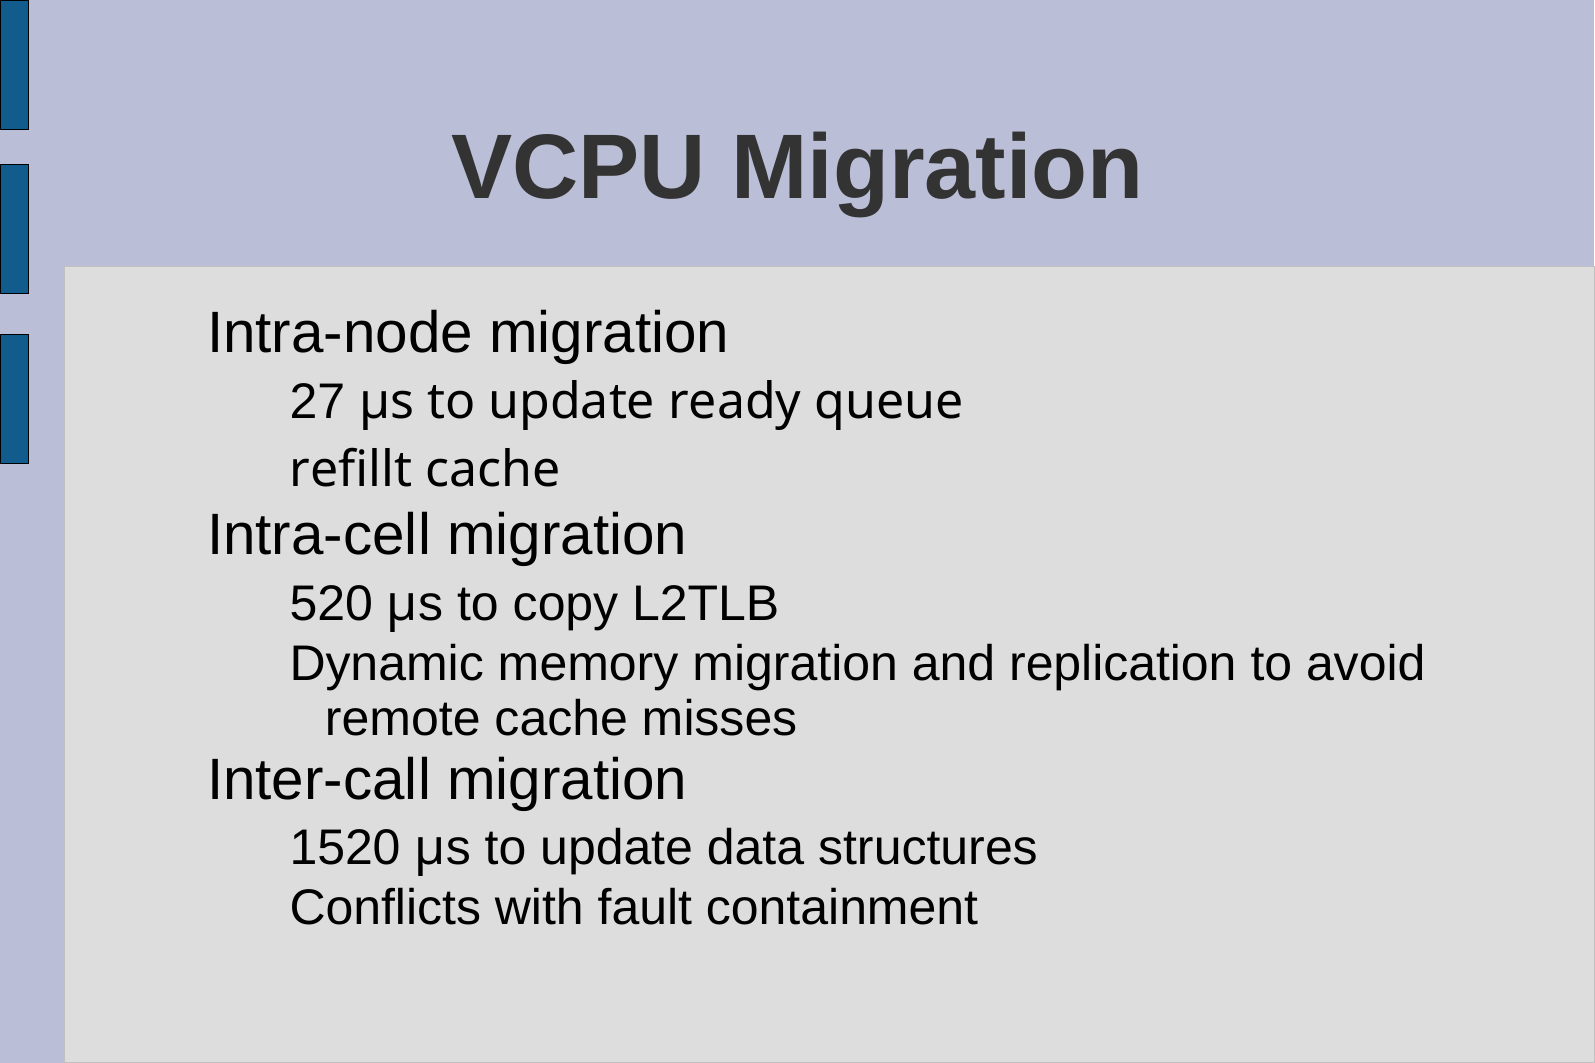

# VCPU Migration
Intra-node migration
27 μs to update ready queue
refillt cache
Intra-cell migration
520 μs to copy L2TLB
Dynamic memory migration and replication to avoid remote cache misses
Inter-call migration
1520 μs to update data structures
Conflicts with fault containment